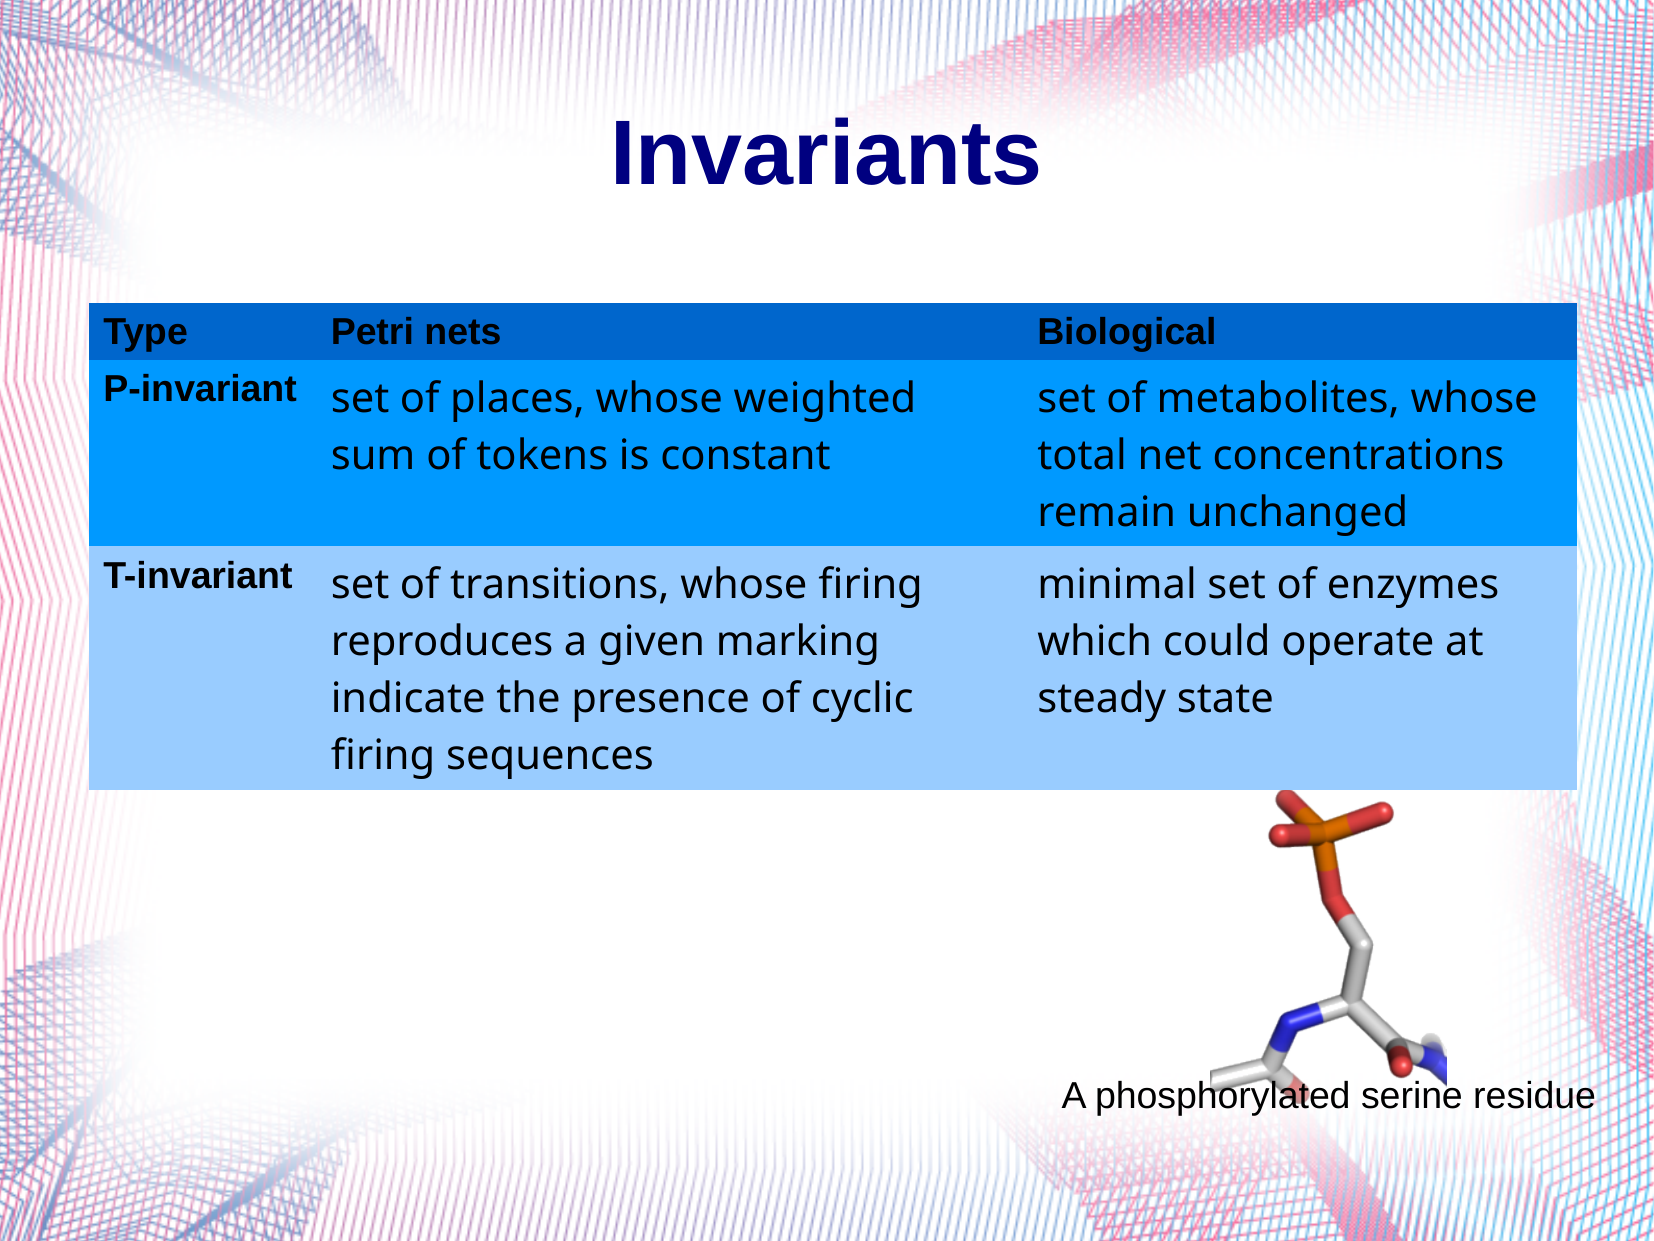

# Invariants
| Type | Petri nets | Biological |
| --- | --- | --- |
| P-invariant | set of places, whose weighted sum of tokens is constant | set of metabolites, whose total net concentrations remain unchanged |
| T-invariant | set of transitions, whose firing reproduces a given marking indicate the presence of cyclic firing sequences | minimal set of enzymes which could operate at steady state |
A phosphorylated serine residue